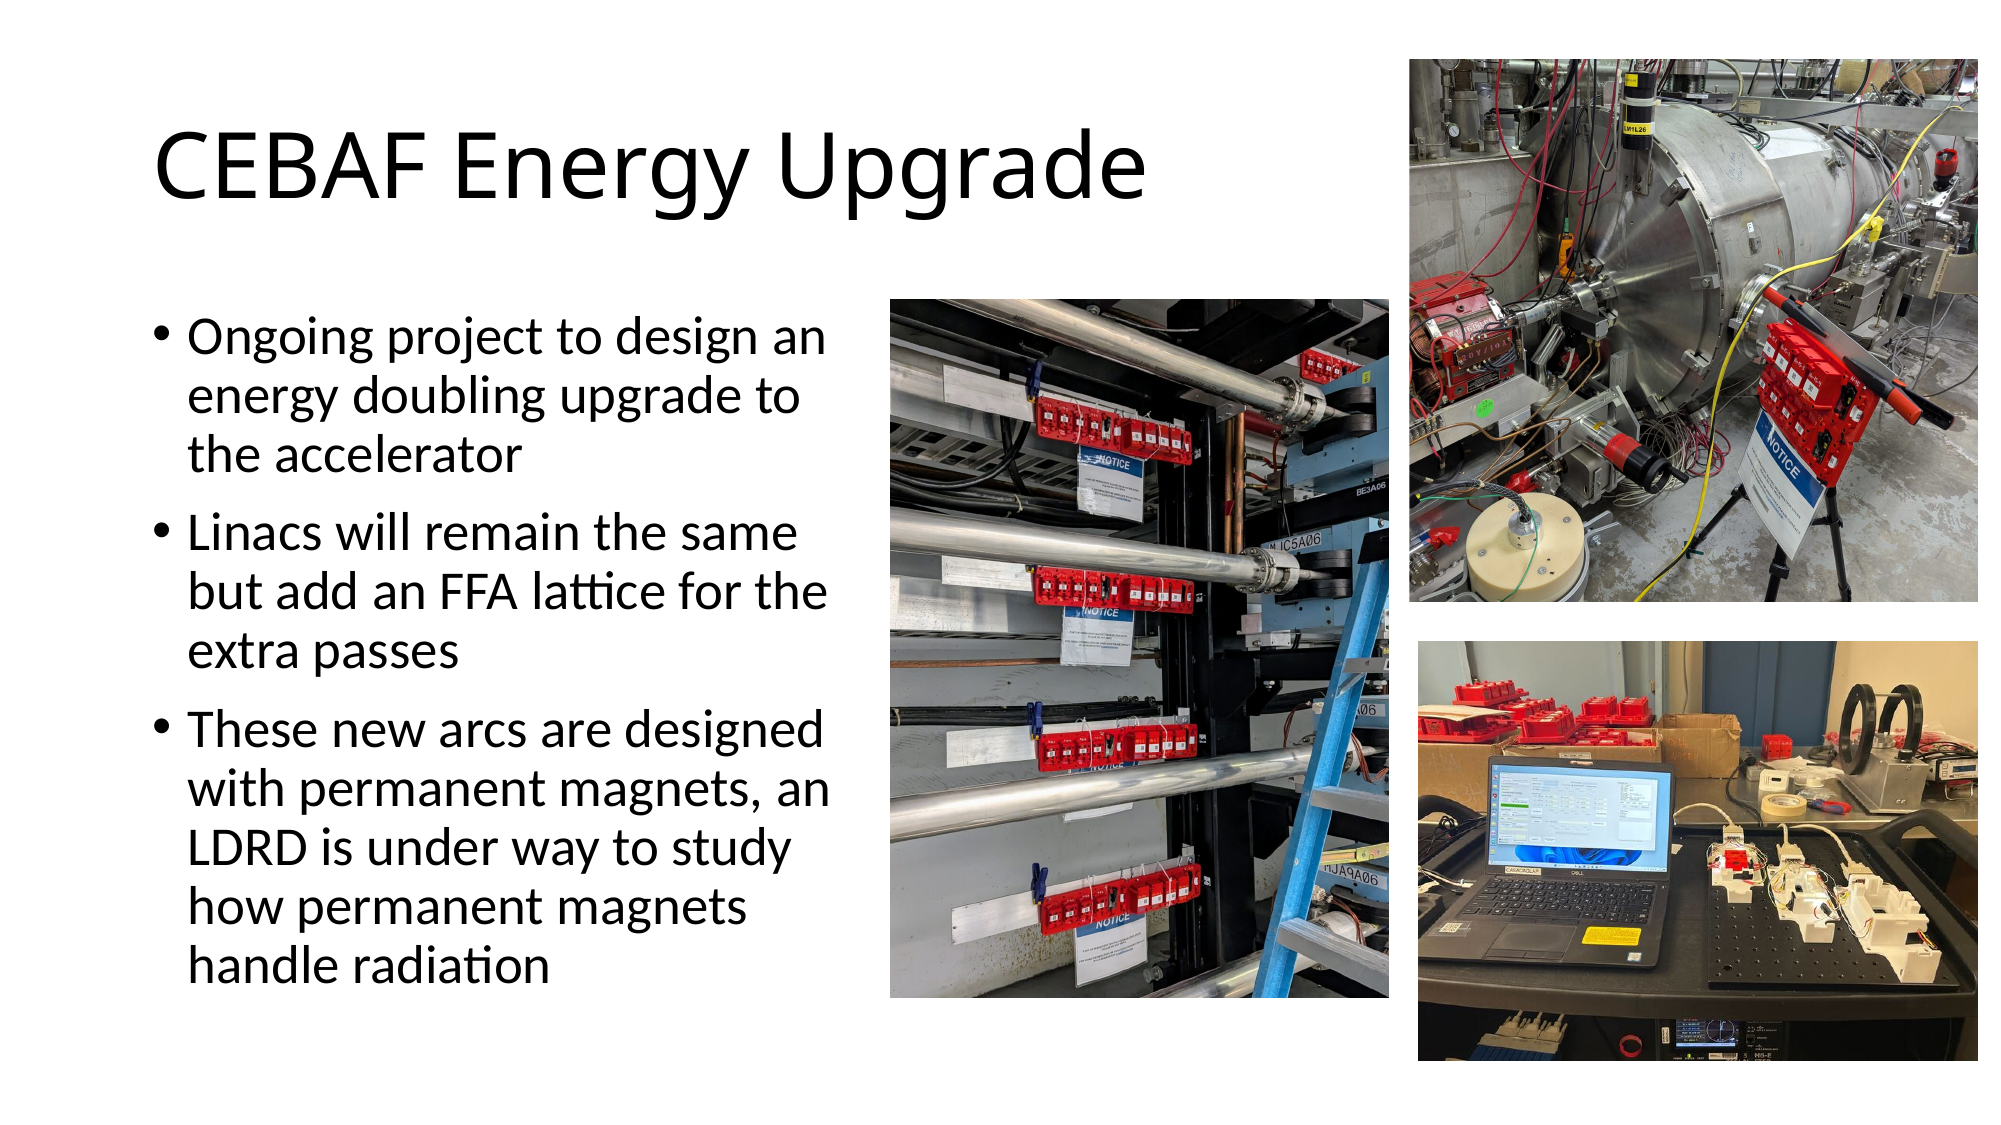

# CEBAF Energy Upgrade
Ongoing project to design an energy doubling upgrade to the accelerator
Linacs will remain the same but add an FFA lattice for the extra passes
These new arcs are designed with permanent magnets, an LDRD is under way to study how permanent magnets handle radiation